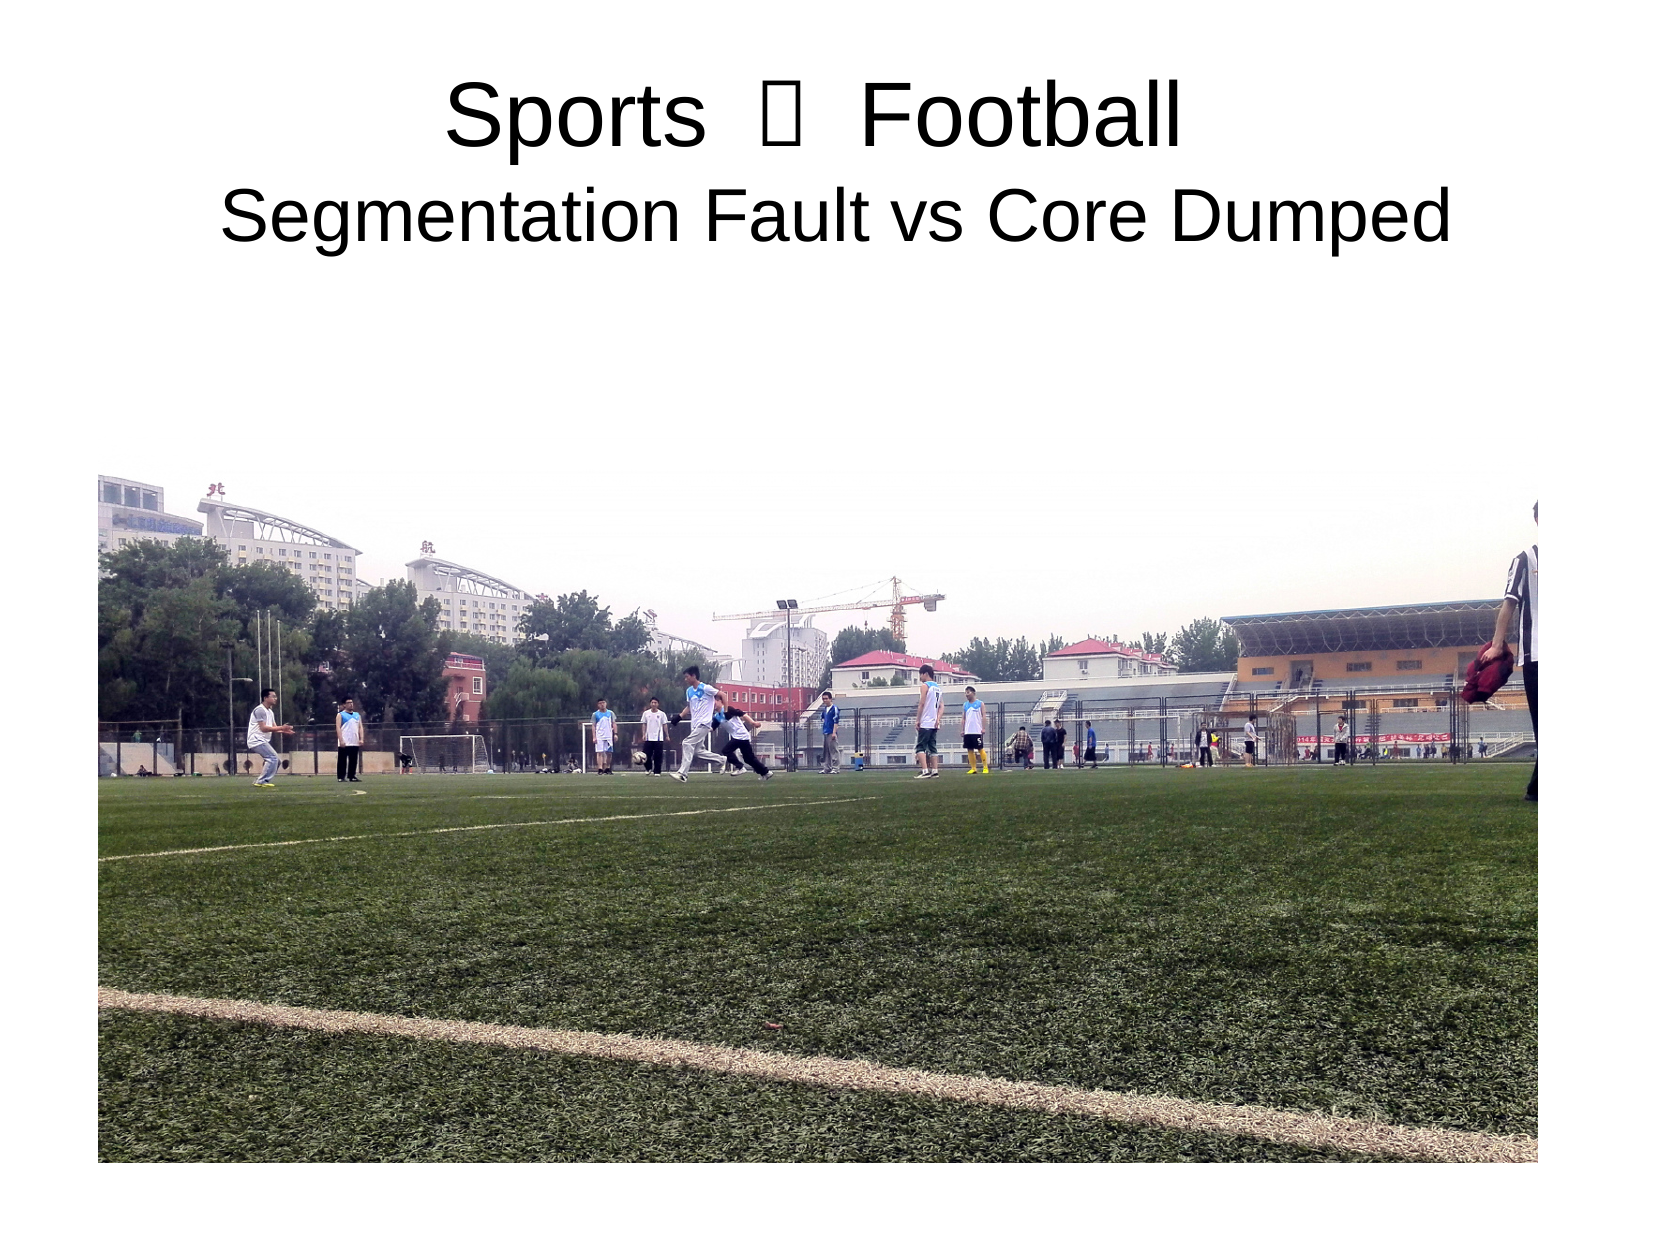

# Sports － Football Segmentation Fault vs Core Dumped